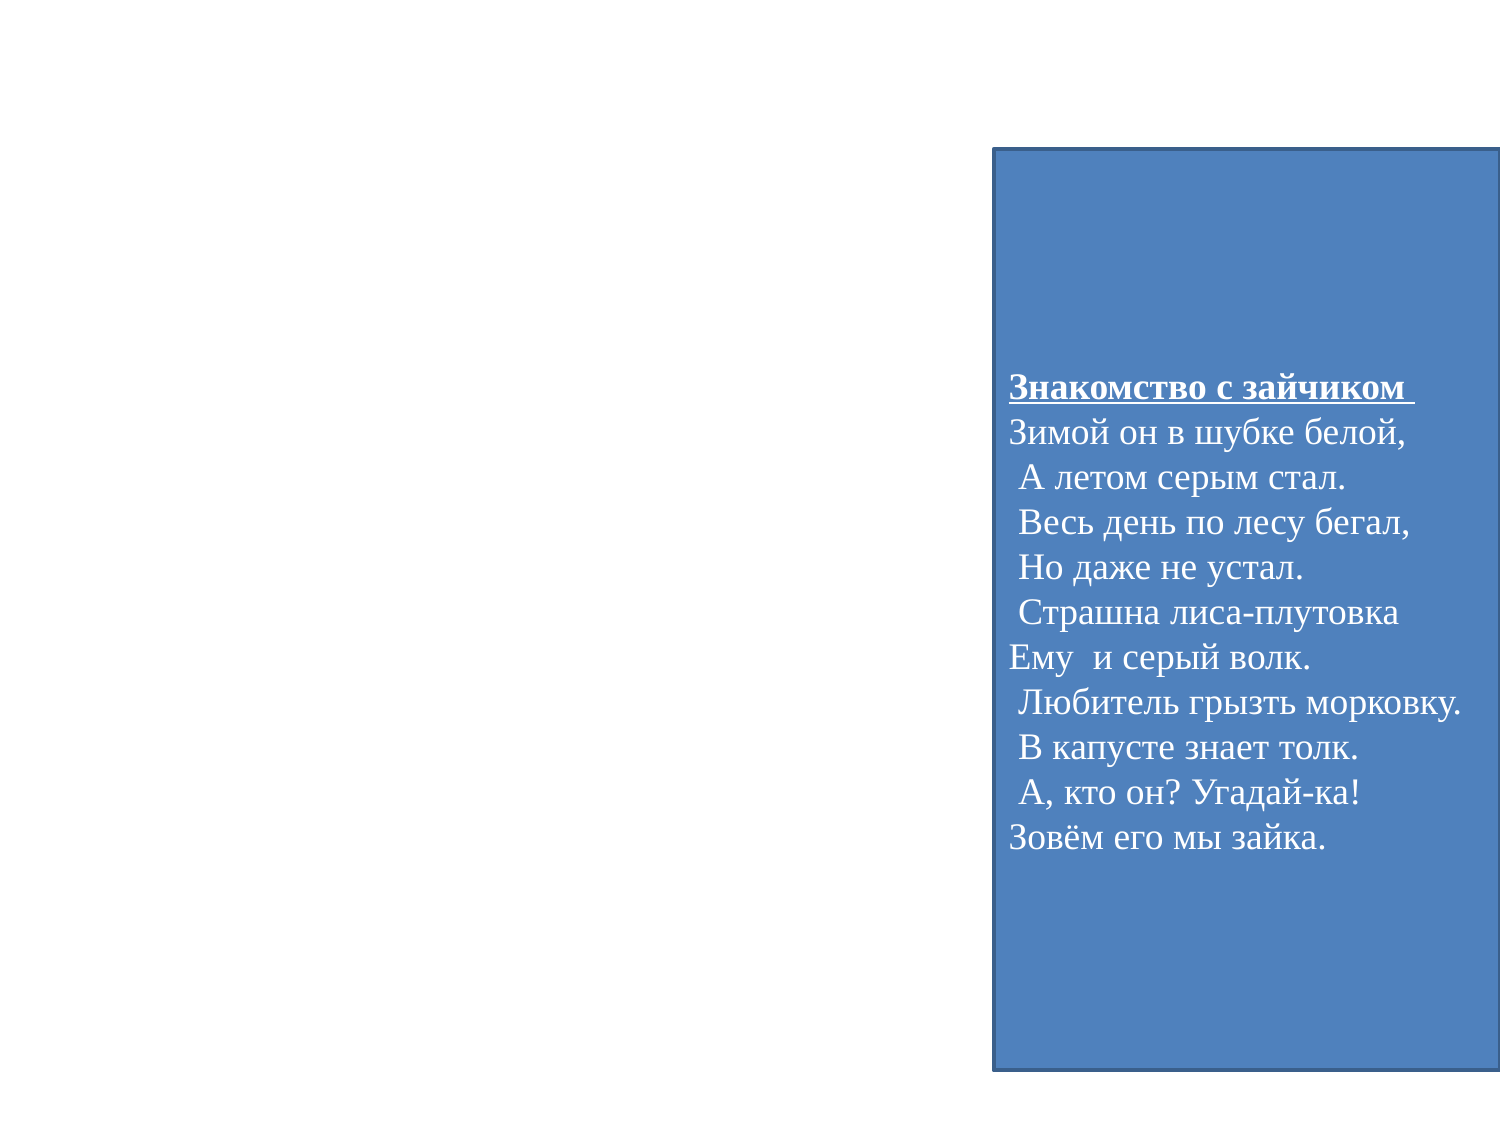

Знакомство с зайчиком
Зимой он в шубке белой,
 А летом серым стал.
 Весь день по лесу бегал,
 Но даже не устал.
 Страшна лиса-плутовка
Ему  и серый волк.
 Любитель грызть морковку.
 В капусте знает толк.
 А, кто он? Угадай-ка!
Зовём его мы зайка.